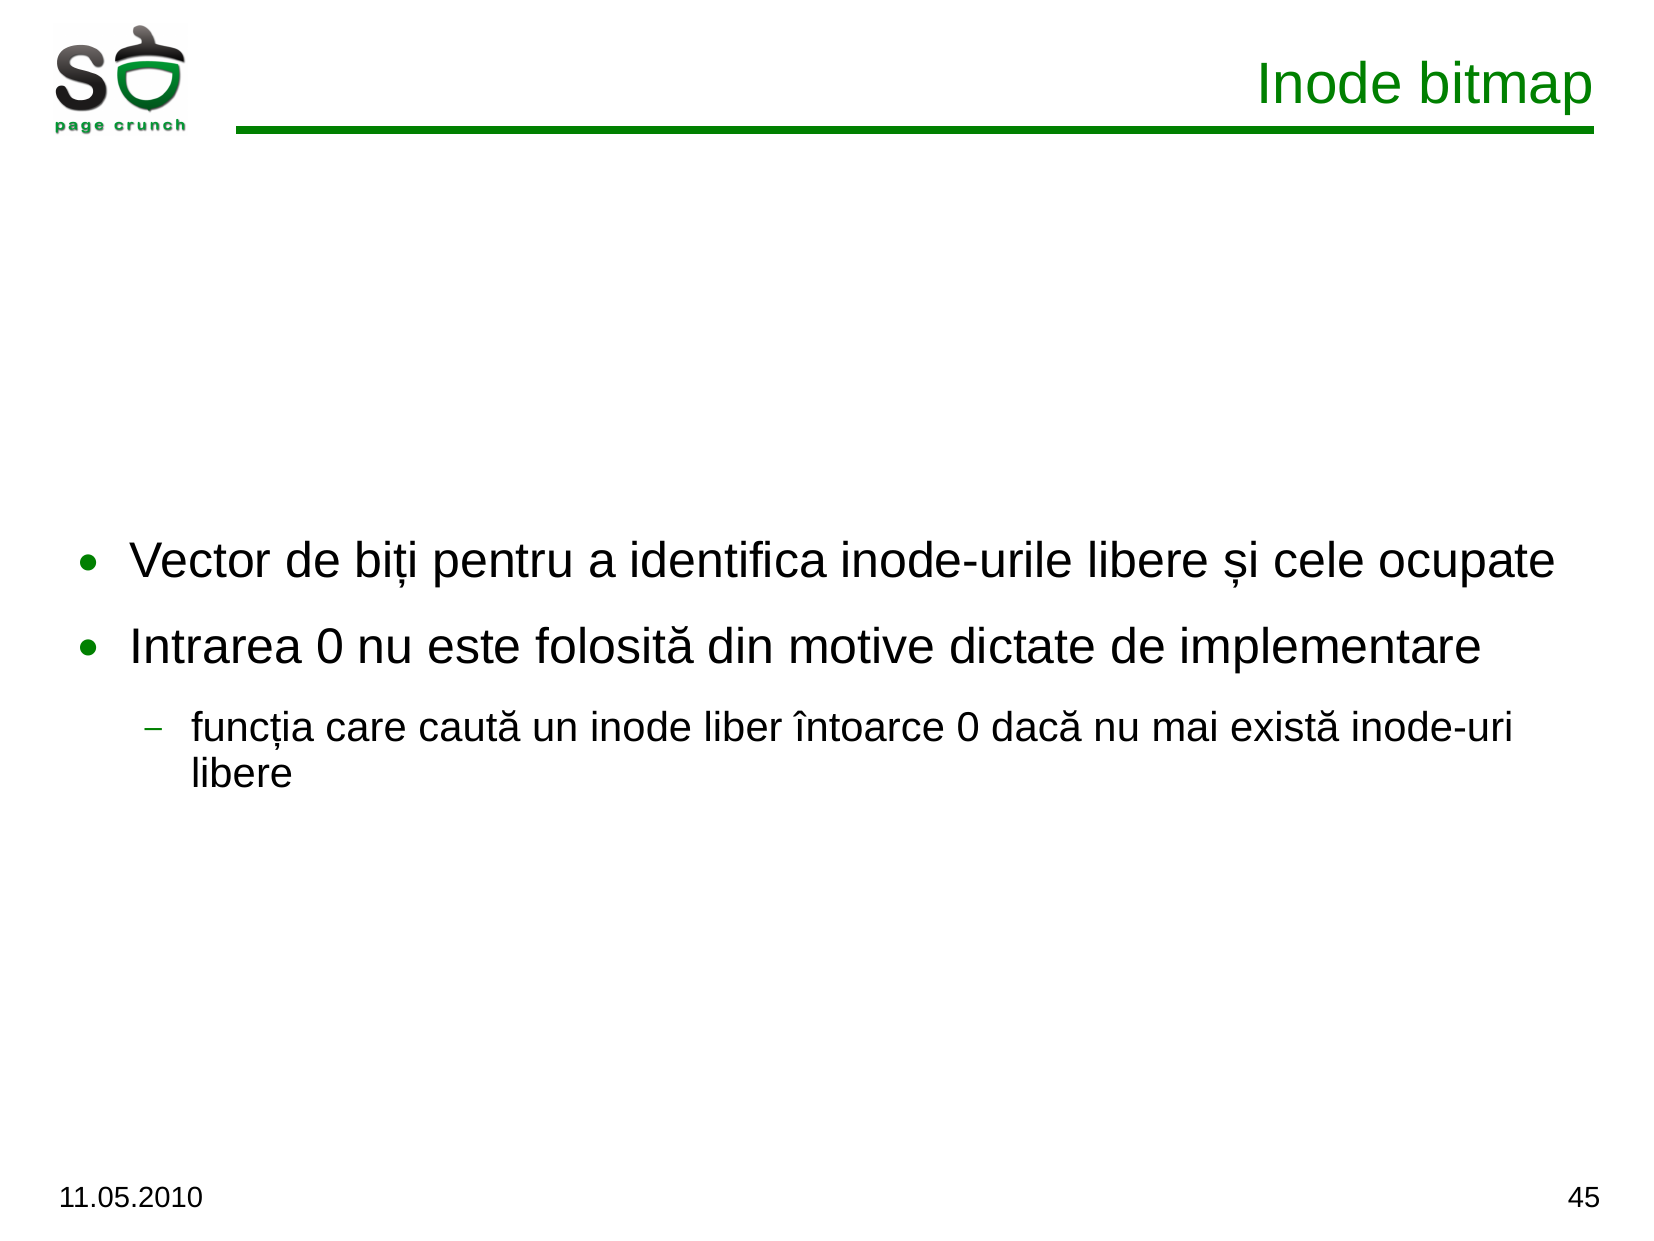

# Inode bitmap
Vector de biți pentru a identifica inode-urile libere și cele ocupate
Intrarea 0 nu este folosită din motive dictate de implementare
funcția care caută un inode liber întoarce 0 dacă nu mai există inode-uri libere
11.05.2010
45